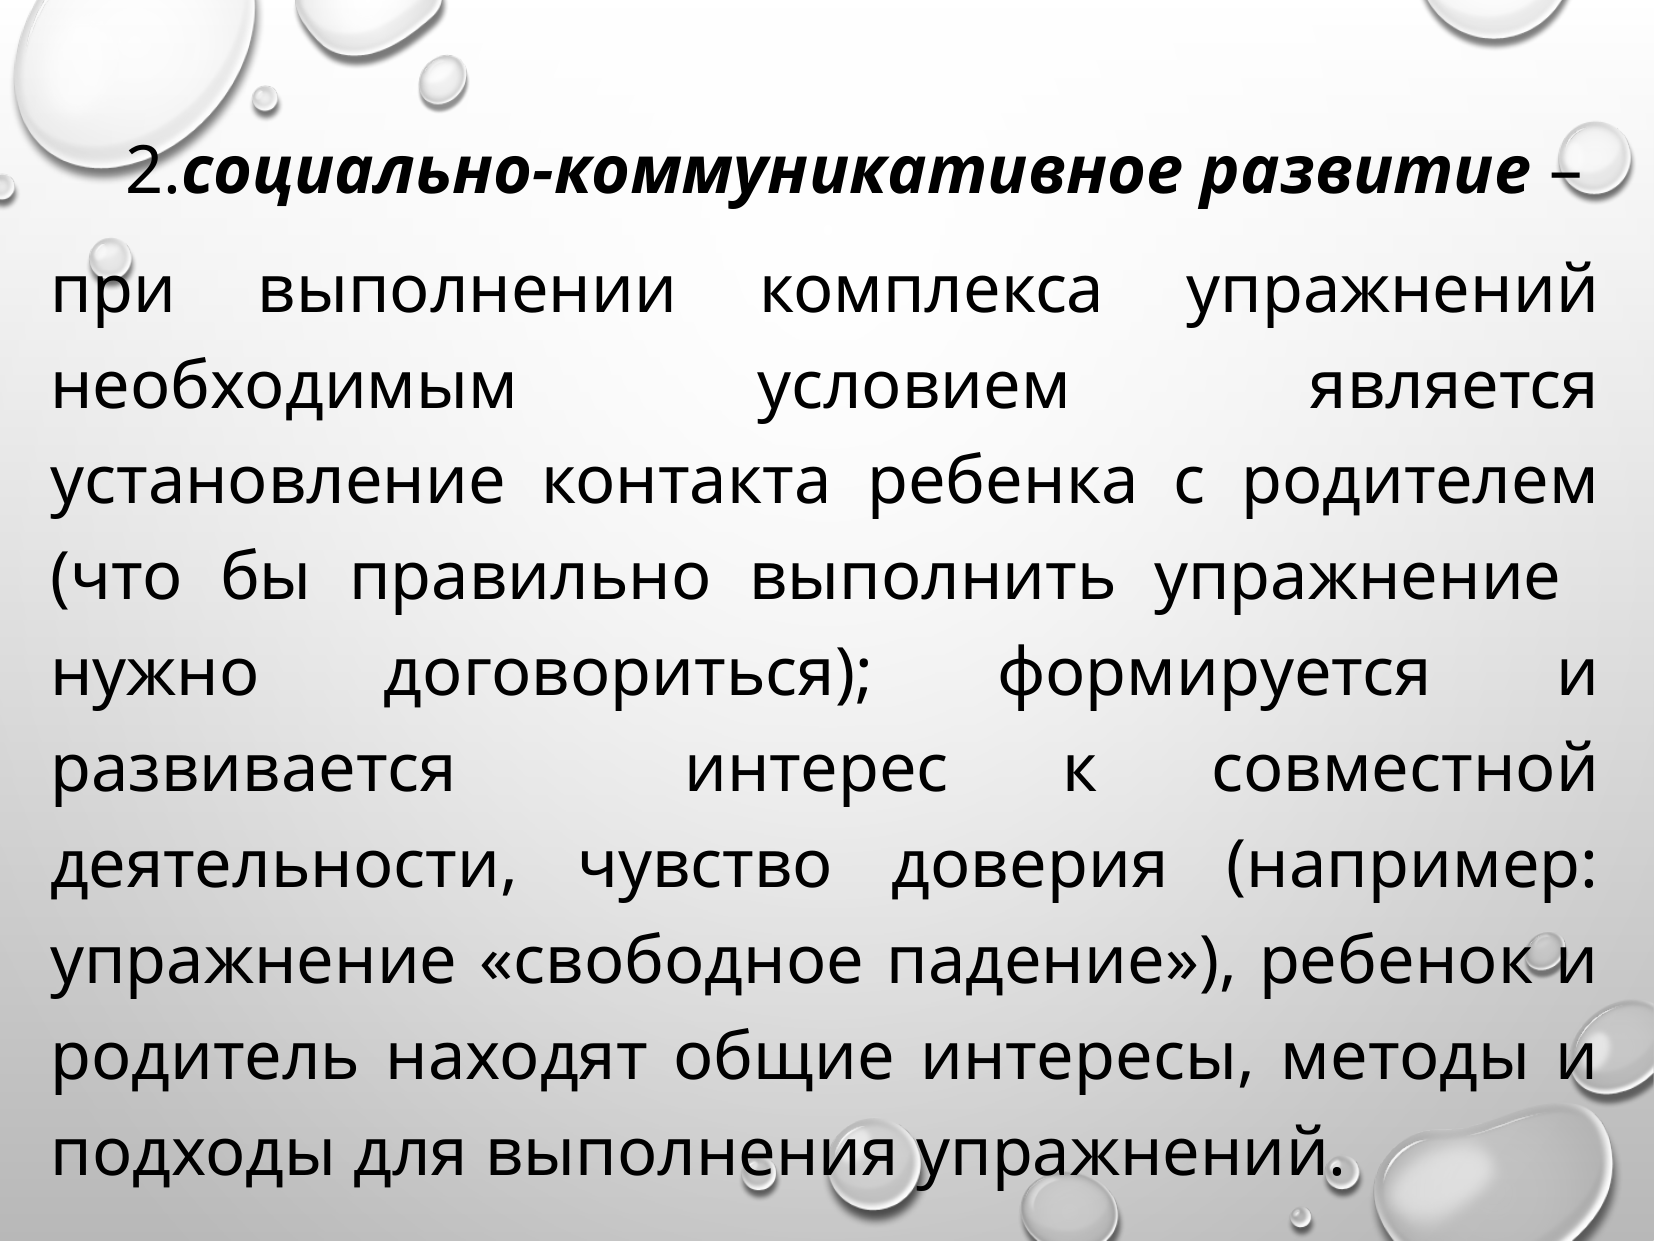

# 2.социально-коммуникативное развитие –
при выполнении комплекса упражнений необходимым условием является установление контакта ребенка с родителем (что бы правильно выполнить упражнение нужно договориться); формируется и развивается интерес к совместной деятельности, чувство доверия (например: упражнение «свободное падение»), ребенок и родитель находят общие интересы, методы и подходы для выполнения упражнений.